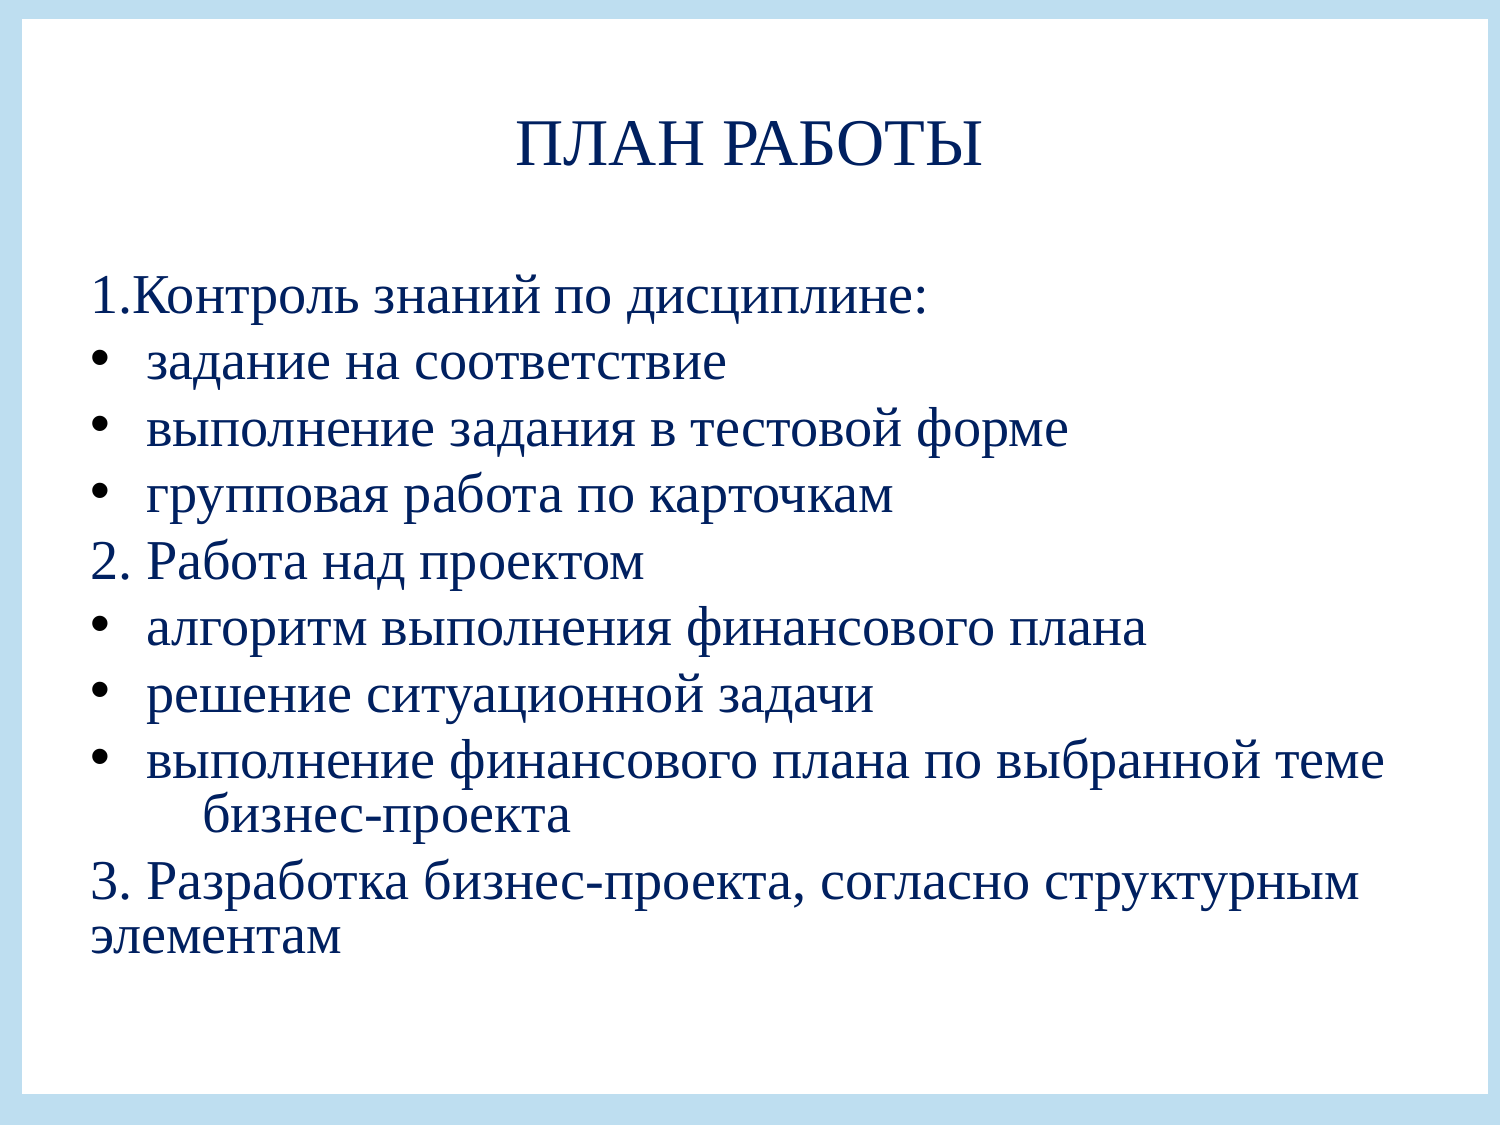

# ПЛАН РАБОТЫ
1.Контроль знаний по дисциплине:
задание на соответствие
выполнение задания в тестовой форме
групповая работа по карточкам
2. Работа над проектом
алгоритм выполнения финансового плана
решение ситуационной задачи
выполнение финансового плана по выбранной теме бизнес-проекта
3. Разработка бизнес-проекта, согласно структурным элементам